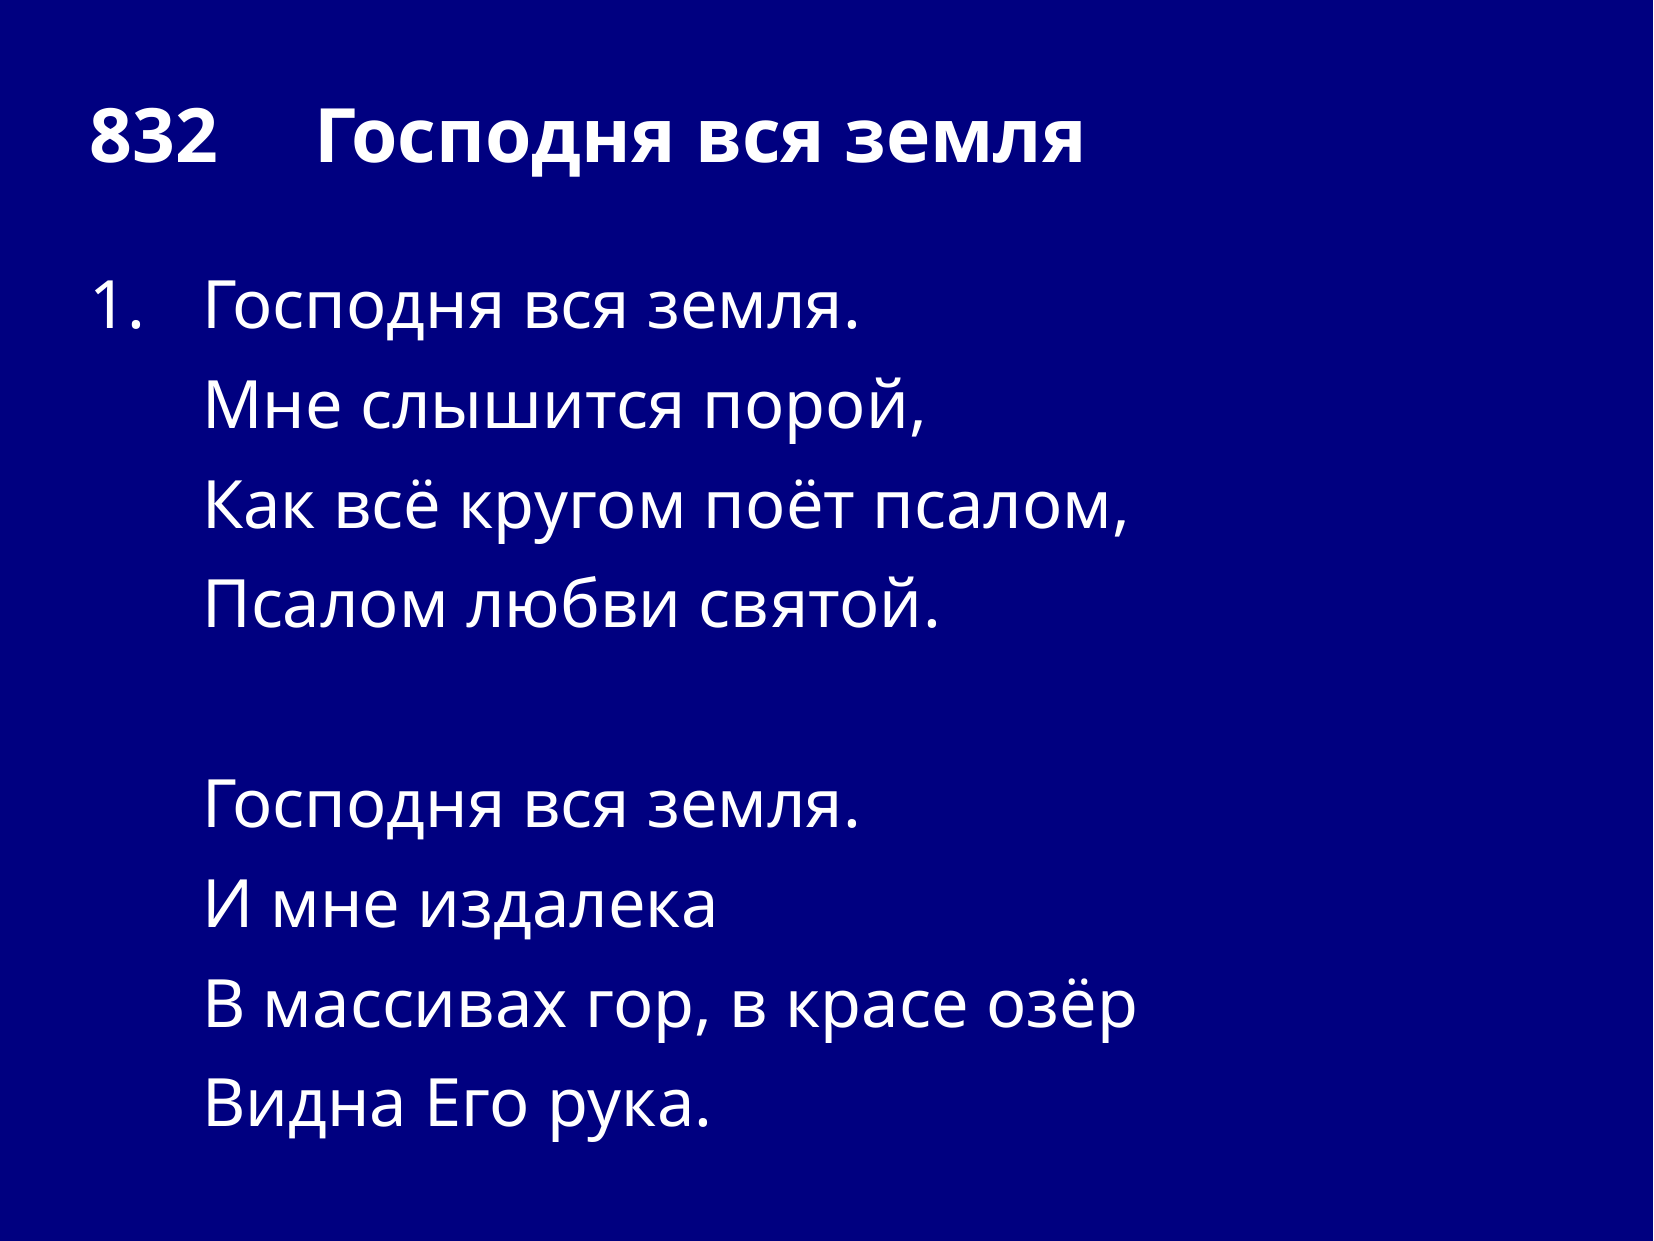

832	Господня вся земля
1.	Господня вся земля.
	Мне слышится порой,
	Как всё кругом поёт псалом,
	Псалом любви святой.
	Господня вся земля.
	И мне издалека
	В массивах гор, в красе озёр
	Видна Его рука.